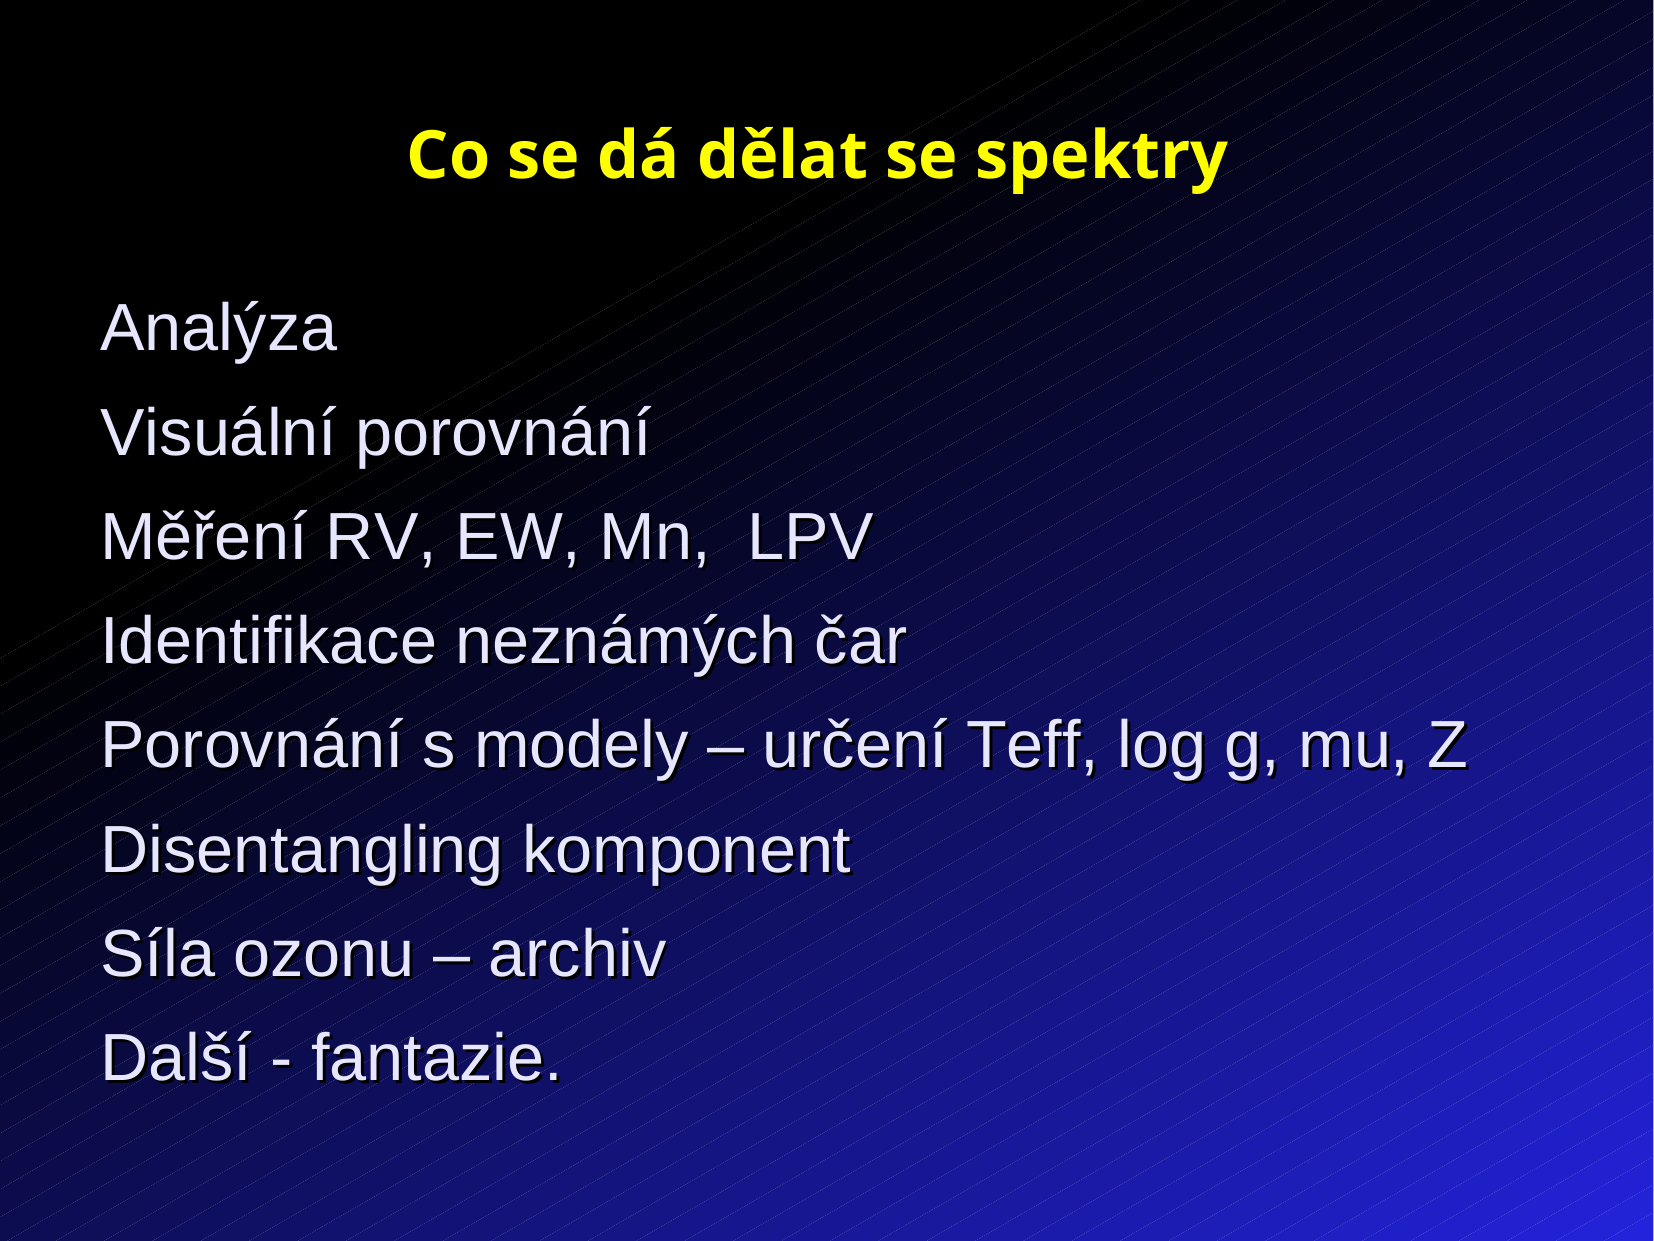

# Co se dá dělat se spektry
Analýza
Visuální porovnání
Měření RV, EW, Mn, LPV
Identifikace neznámých čar
Porovnání s modely – určení Teff, log g, mu, Z
Disentangling komponent
Síla ozonu – archiv
Další - fantazie.